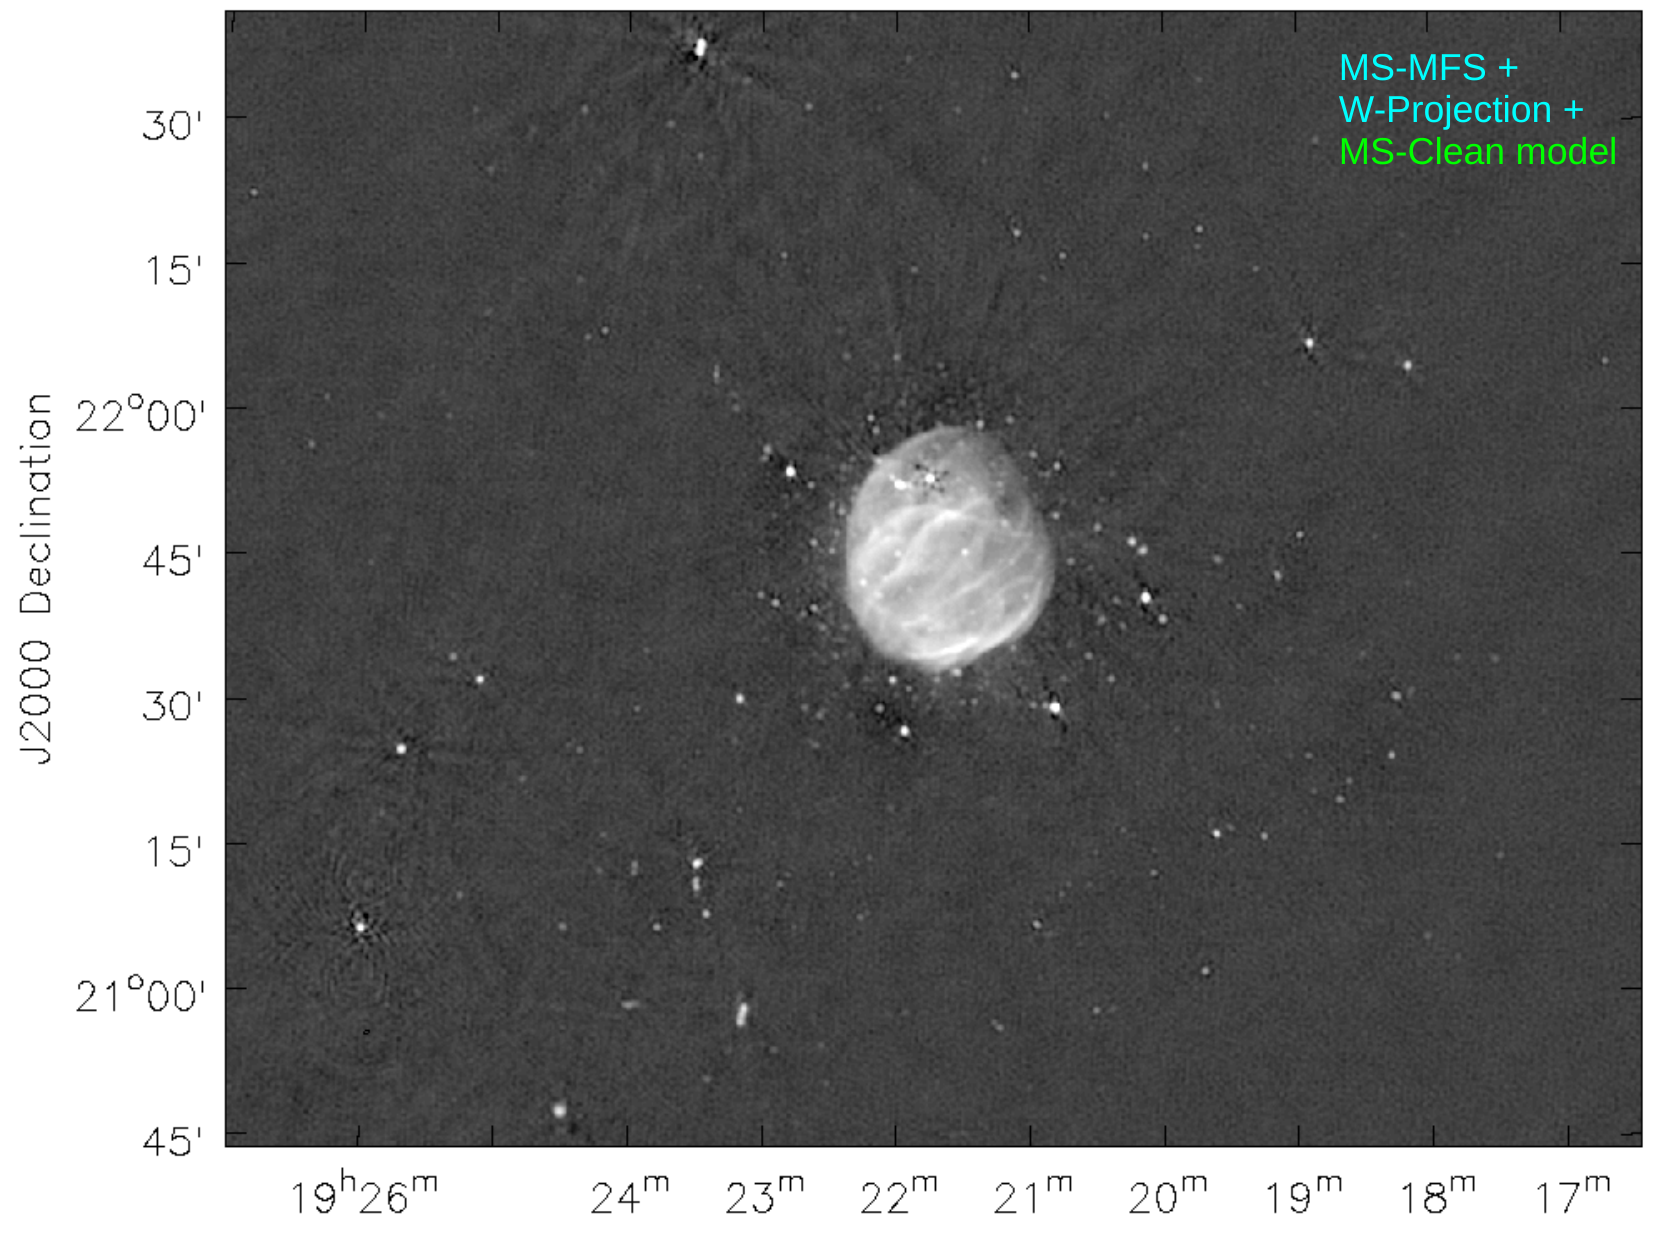

MS-MFS +
W-Projection +
MS-Clean model
24